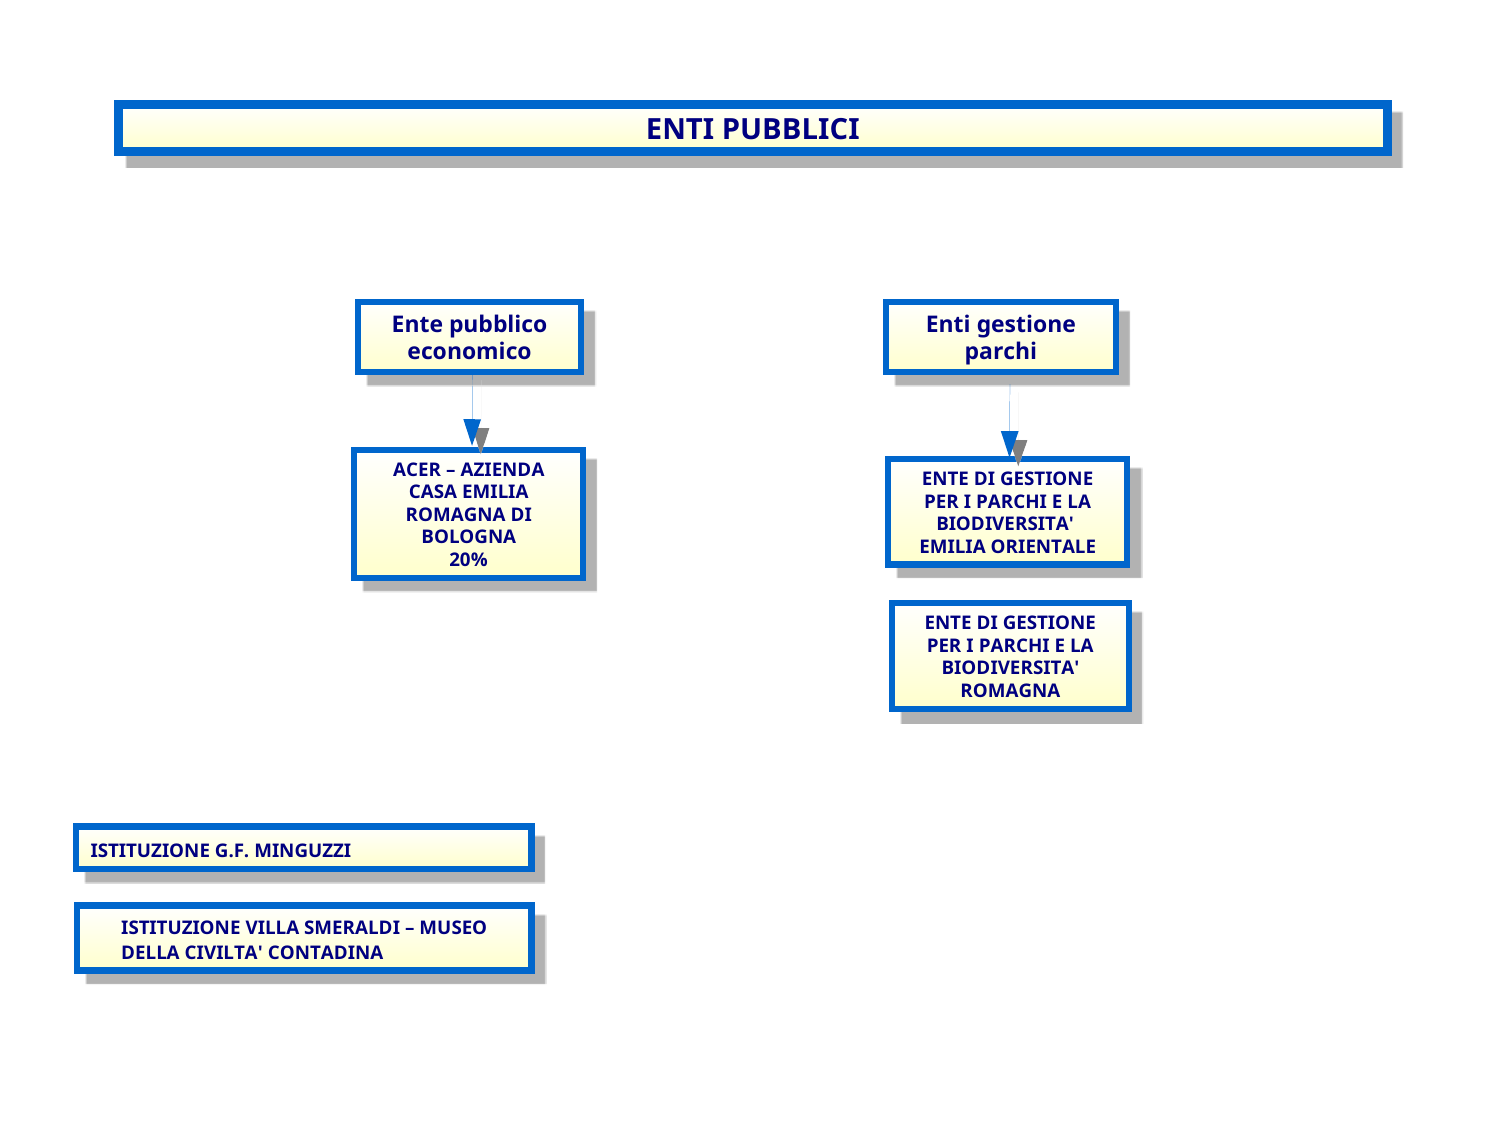

ENTI PUBBLICI
Ente pubblico economico
Enti gestione parchi
ACER – AZIENDA CASA EMILIA ROMAGNA DI BOLOGNA
20%
ENTE DI GESTIONE PER I PARCHI E LA BIODIVERSITA'
EMILIA ORIENTALE
ENTE DI GESTIONE PER I PARCHI E LA BIODIVERSITA'
ROMAGNA
ISTITUZIONE G.F. MINGUZZI
ISTITUZIONE VILLA SMERALDI – MUSEO DELLA CIVILTA' CONTADINA